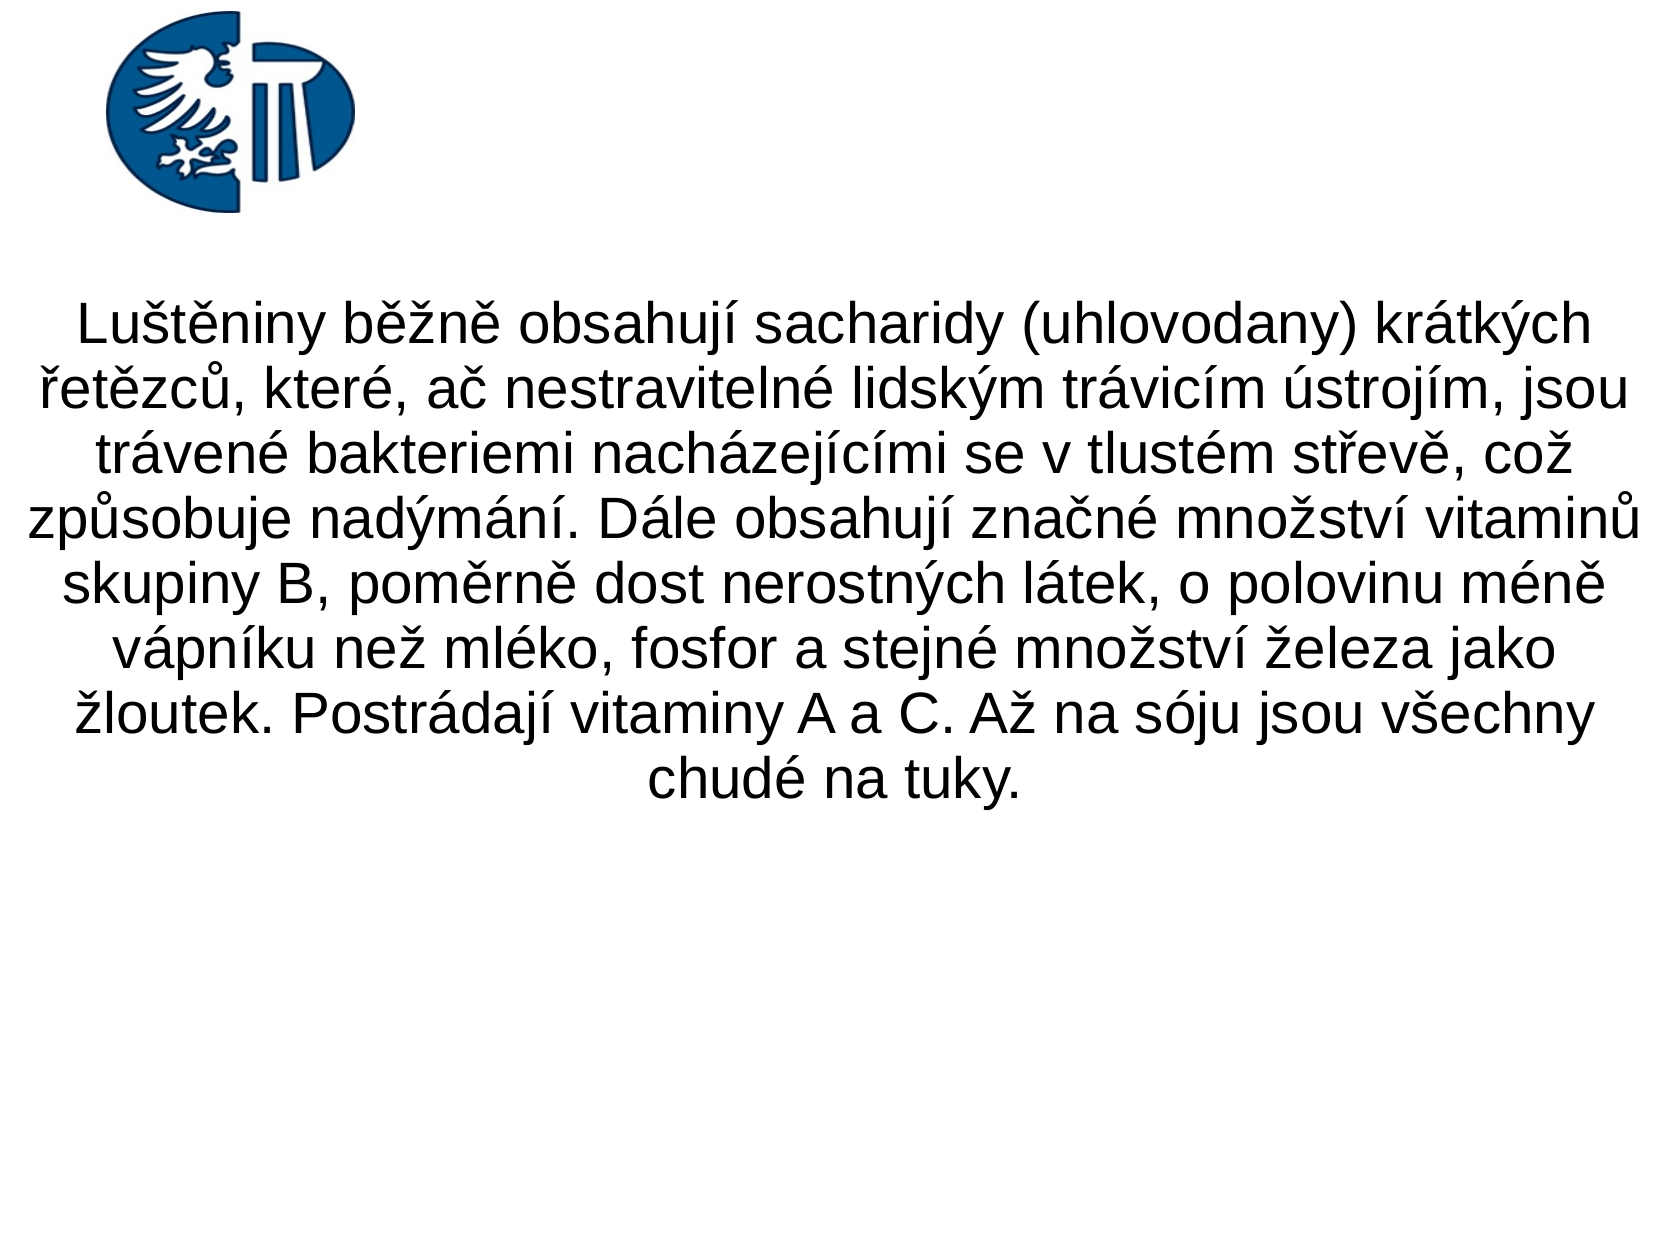

Luštěniny běžně obsahují sacharidy (uhlovodany) krátkých řetězců, které, ač nestravitelné lidským trávicím ústrojím, jsou trávené bakteriemi nacházejícími se v tlustém střevě, což způsobuje nadýmání. Dále obsahují značné množství vitaminů skupiny B, poměrně dost nerostných látek, o polovinu méně vápníku než mléko, fosfor a stejné množství železa jako žloutek. Postrádají vitaminy A a C. Až na sóju jsou všechny chudé na tuky.